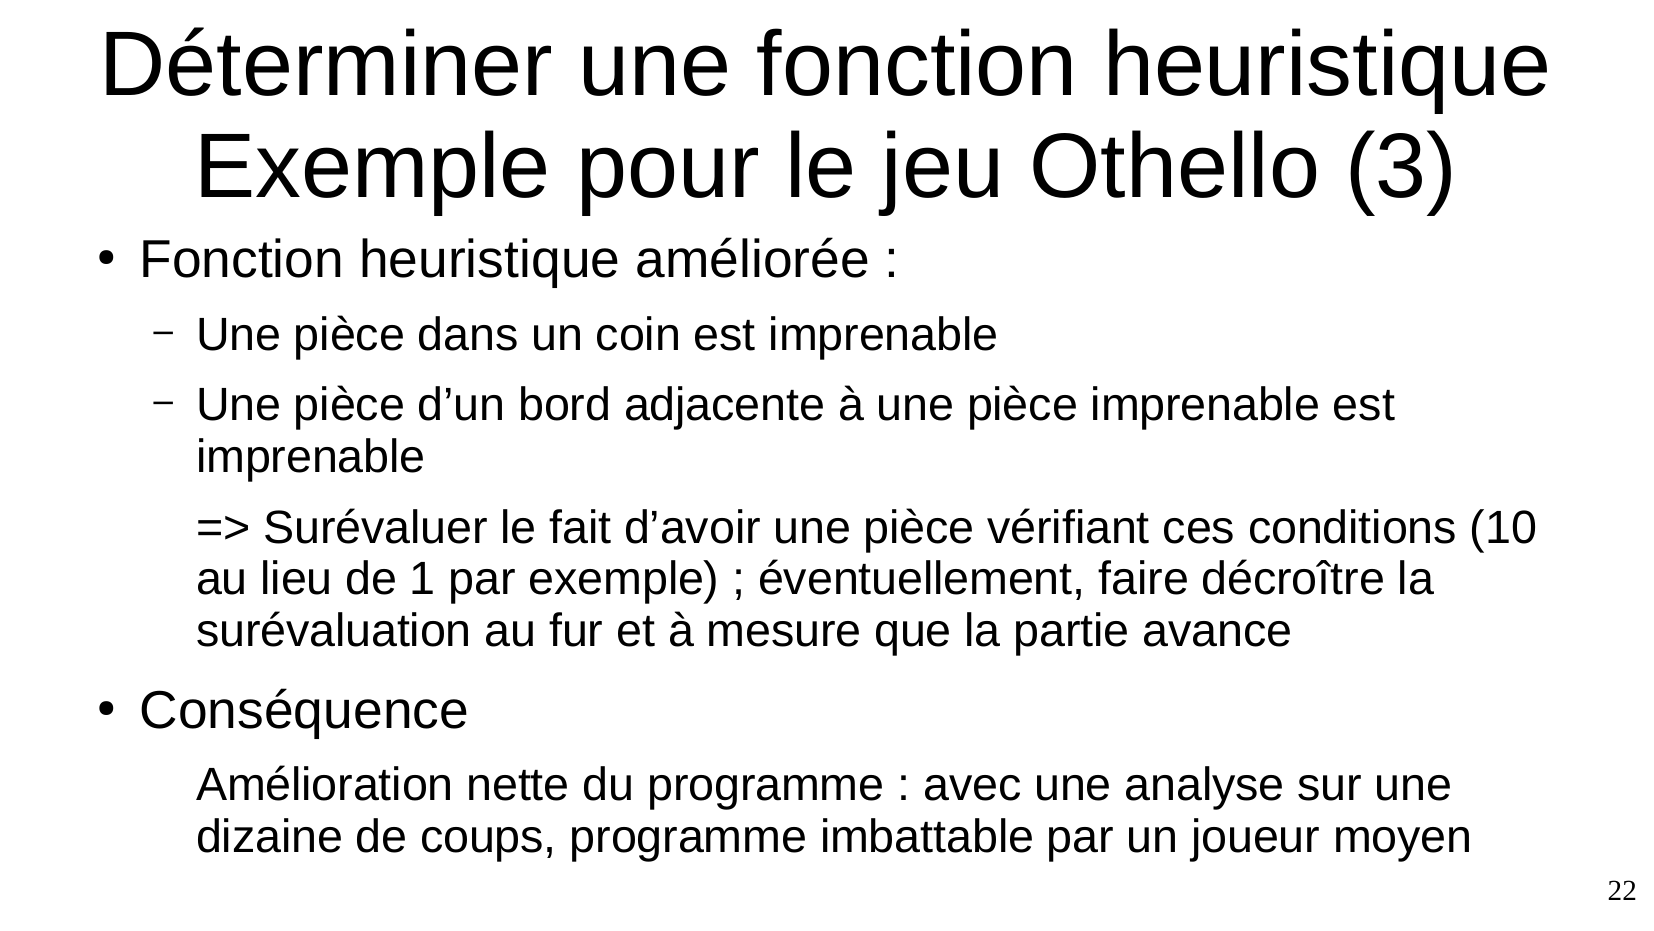

# Déterminer une fonction heuristique Exemple pour le jeu Othello (3)
Fonction heuristique améliorée :
Une pièce dans un coin est imprenable
Une pièce d’un bord adjacente à une pièce imprenable est imprenable
=> Surévaluer le fait d’avoir une pièce vérifiant ces conditions (10 au lieu de 1 par exemple) ; éventuellement, faire décroître la surévaluation au fur et à mesure que la partie avance
Conséquence
Amélioration nette du programme : avec une analyse sur une dizaine de coups, programme imbattable par un joueur moyen
22